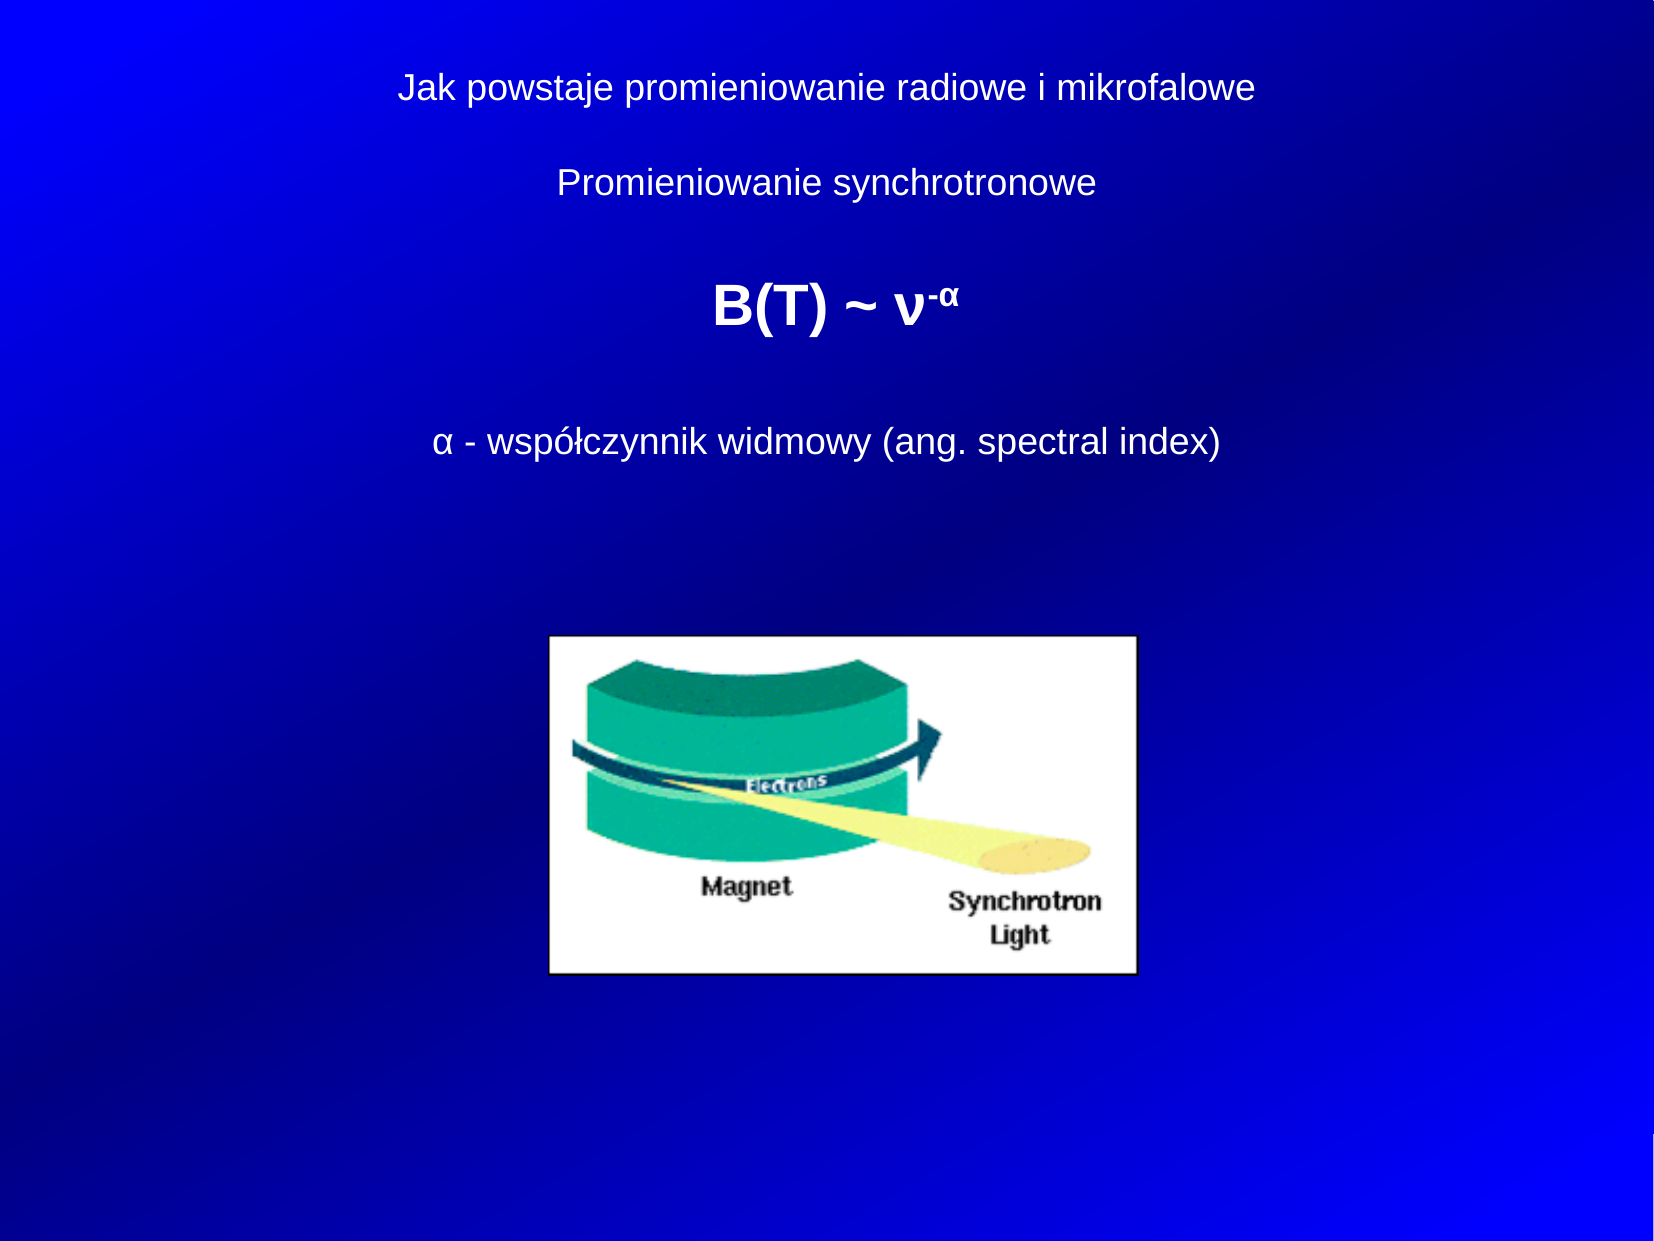

Jak powstaje promieniowanie radiowe i mikrofalowe
Promieniowanie synchrotronowe
B(T) ~ ν-α
α - współczynnik widmowy (ang. spectral index)